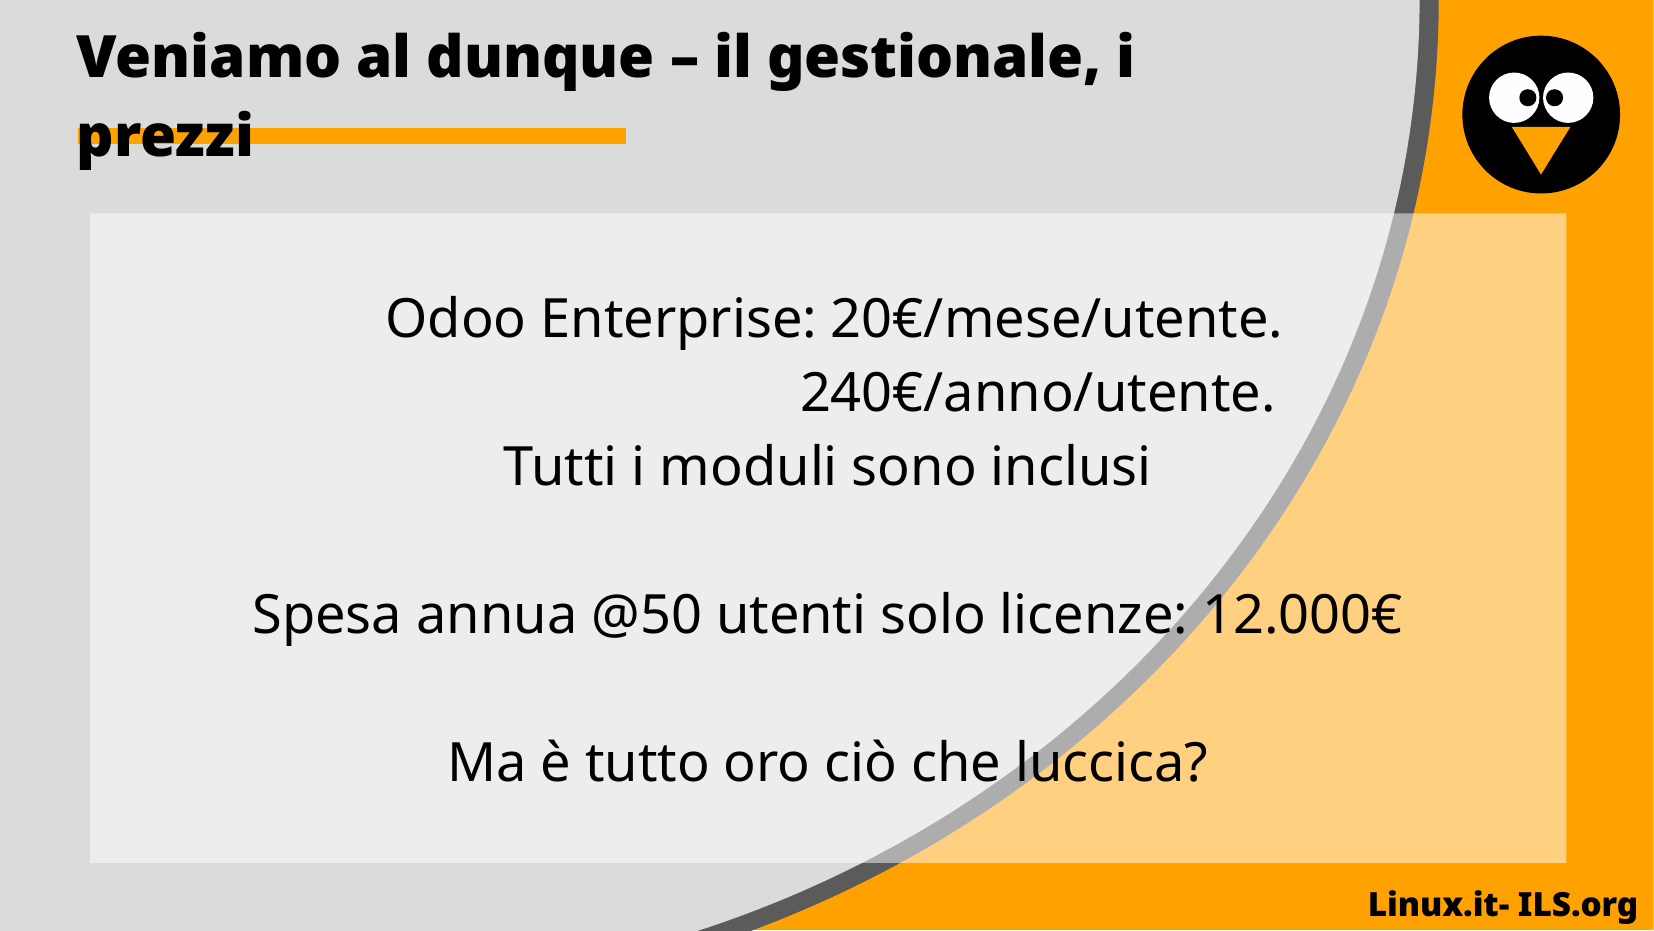

Veniamo al dunque – il gestionale, i prezzi
# Odoo Enterprise: 20€/mese/utente.
 240€/anno/utente.
Tutti i moduli sono inclusi
Spesa annua @50 utenti solo licenze: 12.000€
Ma è tutto oro ciò che luccica?
Linux.it- ILS.org